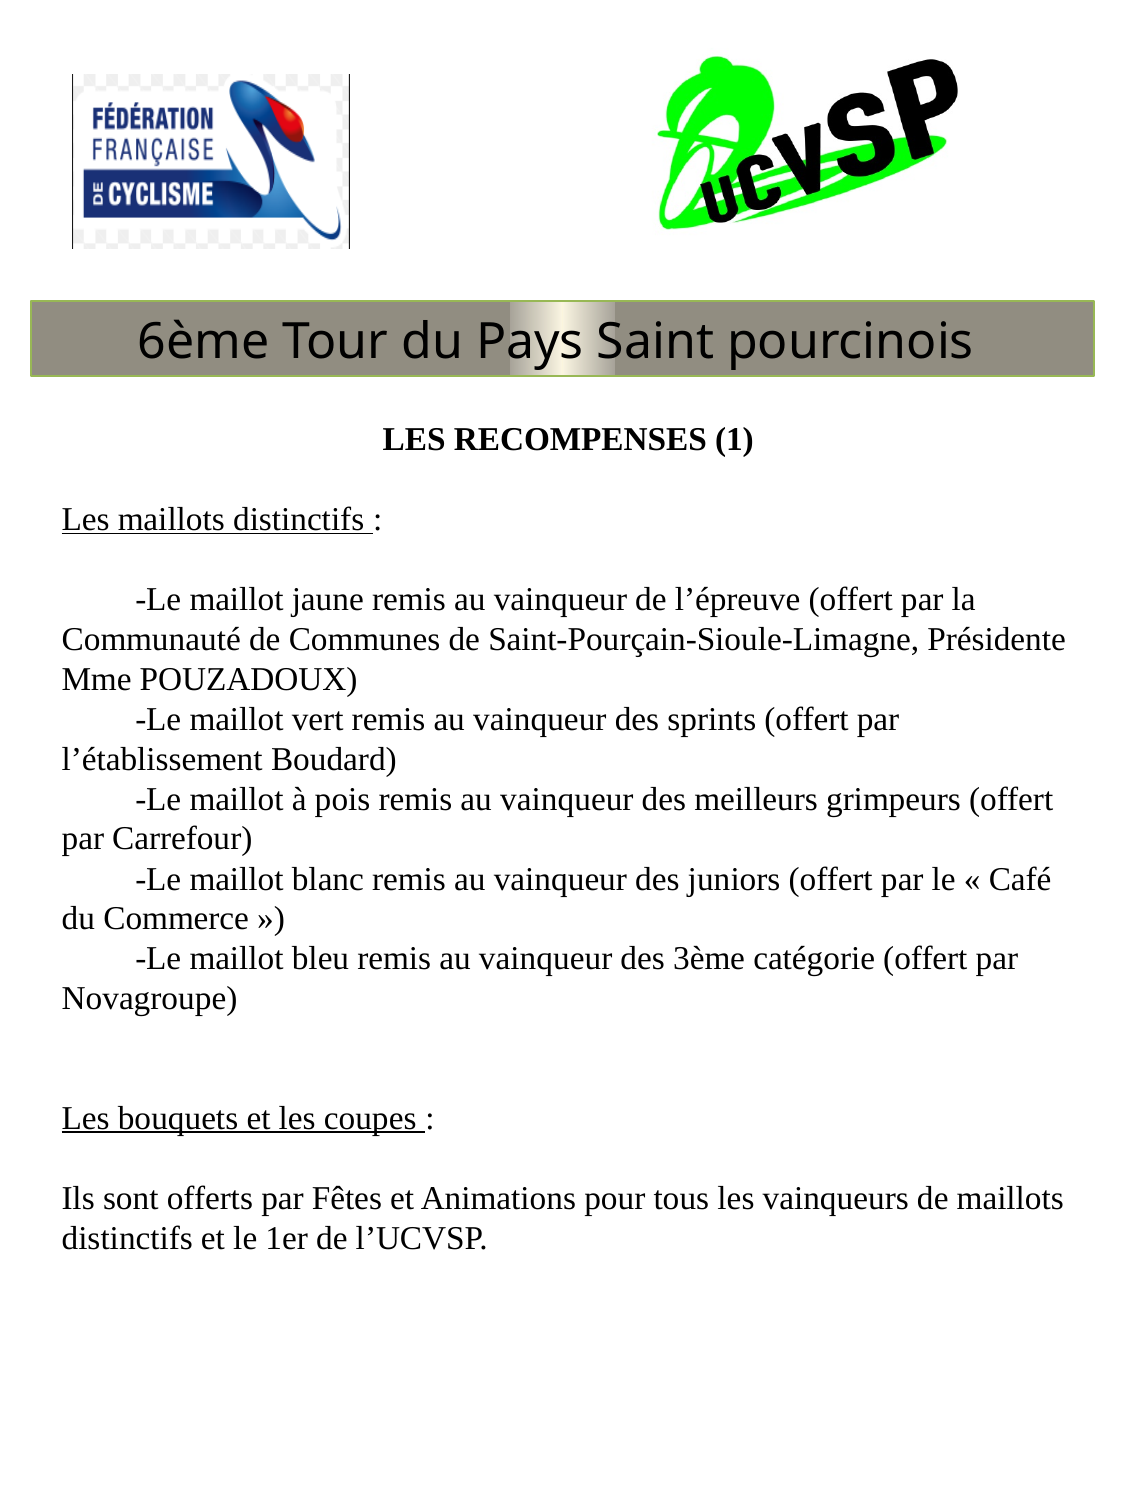

6ème Tour du Pays Saint pourcinois
LES RECOMPENSES (1)
Les maillots distinctifs :
	-Le maillot jaune remis au vainqueur de l’épreuve (offert par la Communauté de Communes de Saint-Pourçain-Sioule-Limagne, Présidente Mme POUZADOUX)
	-Le maillot vert remis au vainqueur des sprints (offert par l’établissement Boudard)
	-Le maillot à pois remis au vainqueur des meilleurs grimpeurs (offert par Carrefour)
	-Le maillot blanc remis au vainqueur des juniors (offert par le « Café du Commerce »)
	-Le maillot bleu remis au vainqueur des 3ème catégorie (offert par Novagroupe)
Les bouquets et les coupes :
Ils sont offerts par Fêtes et Animations pour tous les vainqueurs de maillots distinctifs et le 1er de l’UCVSP.